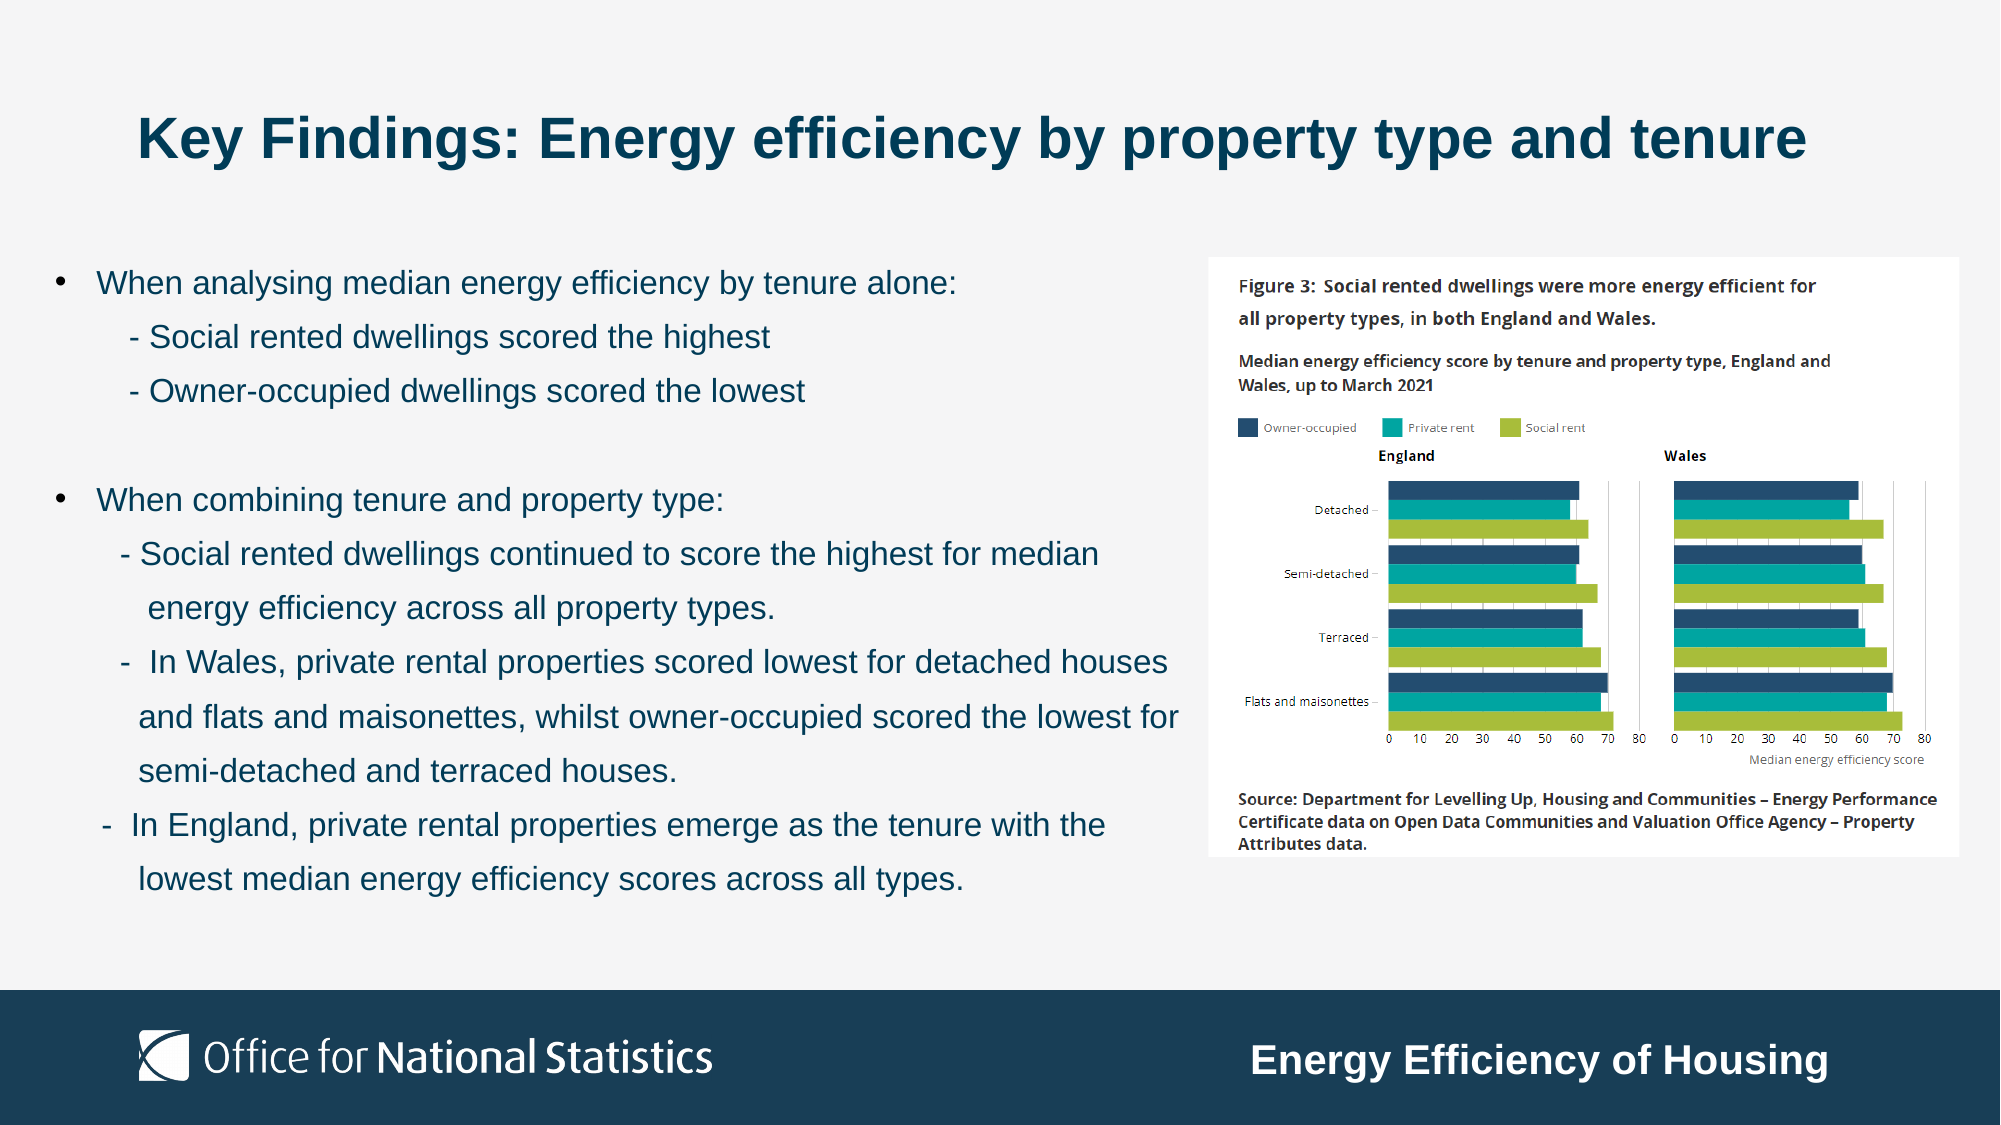

# Key Findings: Energy efficiency by property type and tenure
When analysing median energy efficiency by tenure alone:
        - Social rented dwellings scored the highest
        - Owner-occupied dwellings scored the lowest
When combining tenure and property type:
       - Social rented dwellings continued to score the highest for median
          energy efficiency across all property types.
       -  In Wales, private rental properties scored lowest for detached houses
         and flats and maisonettes, whilst owner-occupied scored the lowest for
         semi-detached and terraced houses.
     -  In England, private rental properties emerge as the tenure with the
         lowest median energy efficiency scores across all types.
Energy Efficiency of Housing